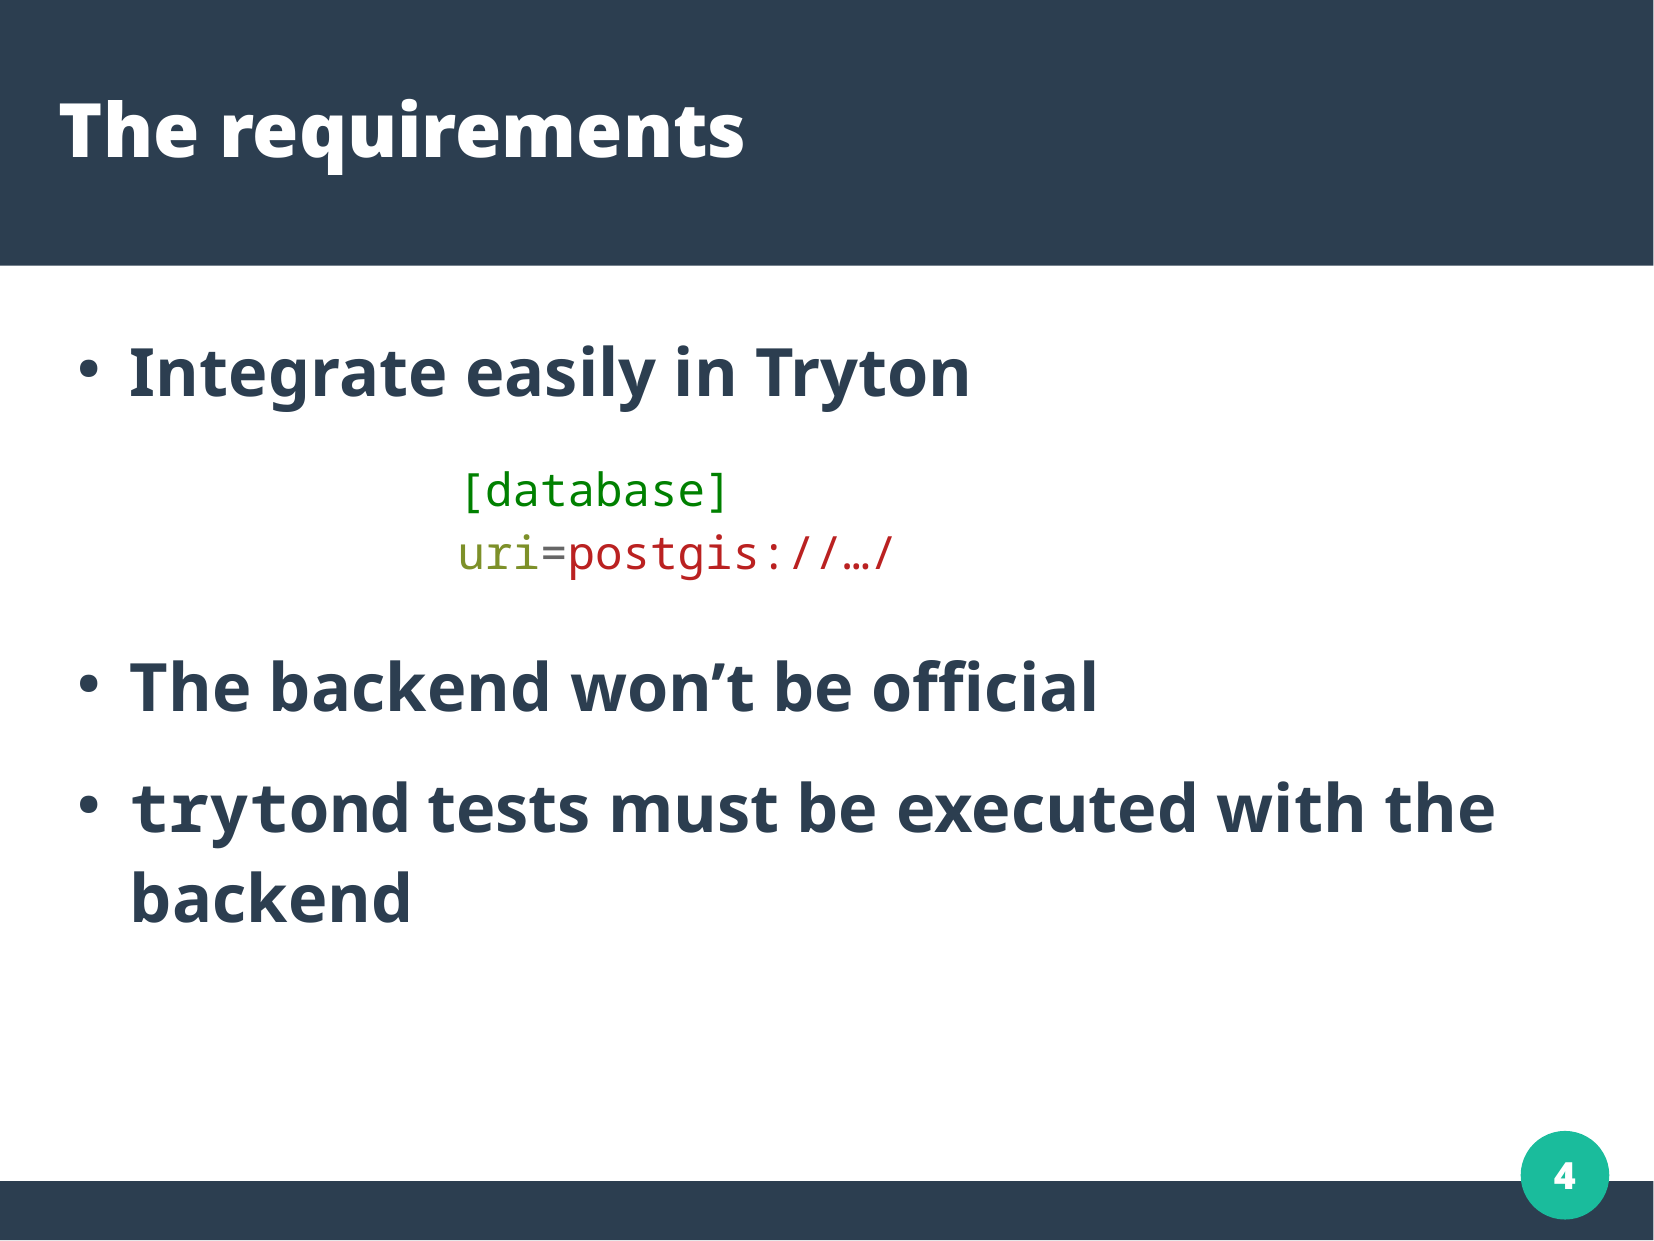

# The requirements
Integrate easily in Tryton
The backend won’t be official
trytond tests must be executed with the backend
[database]
uri=postgis://…/
4